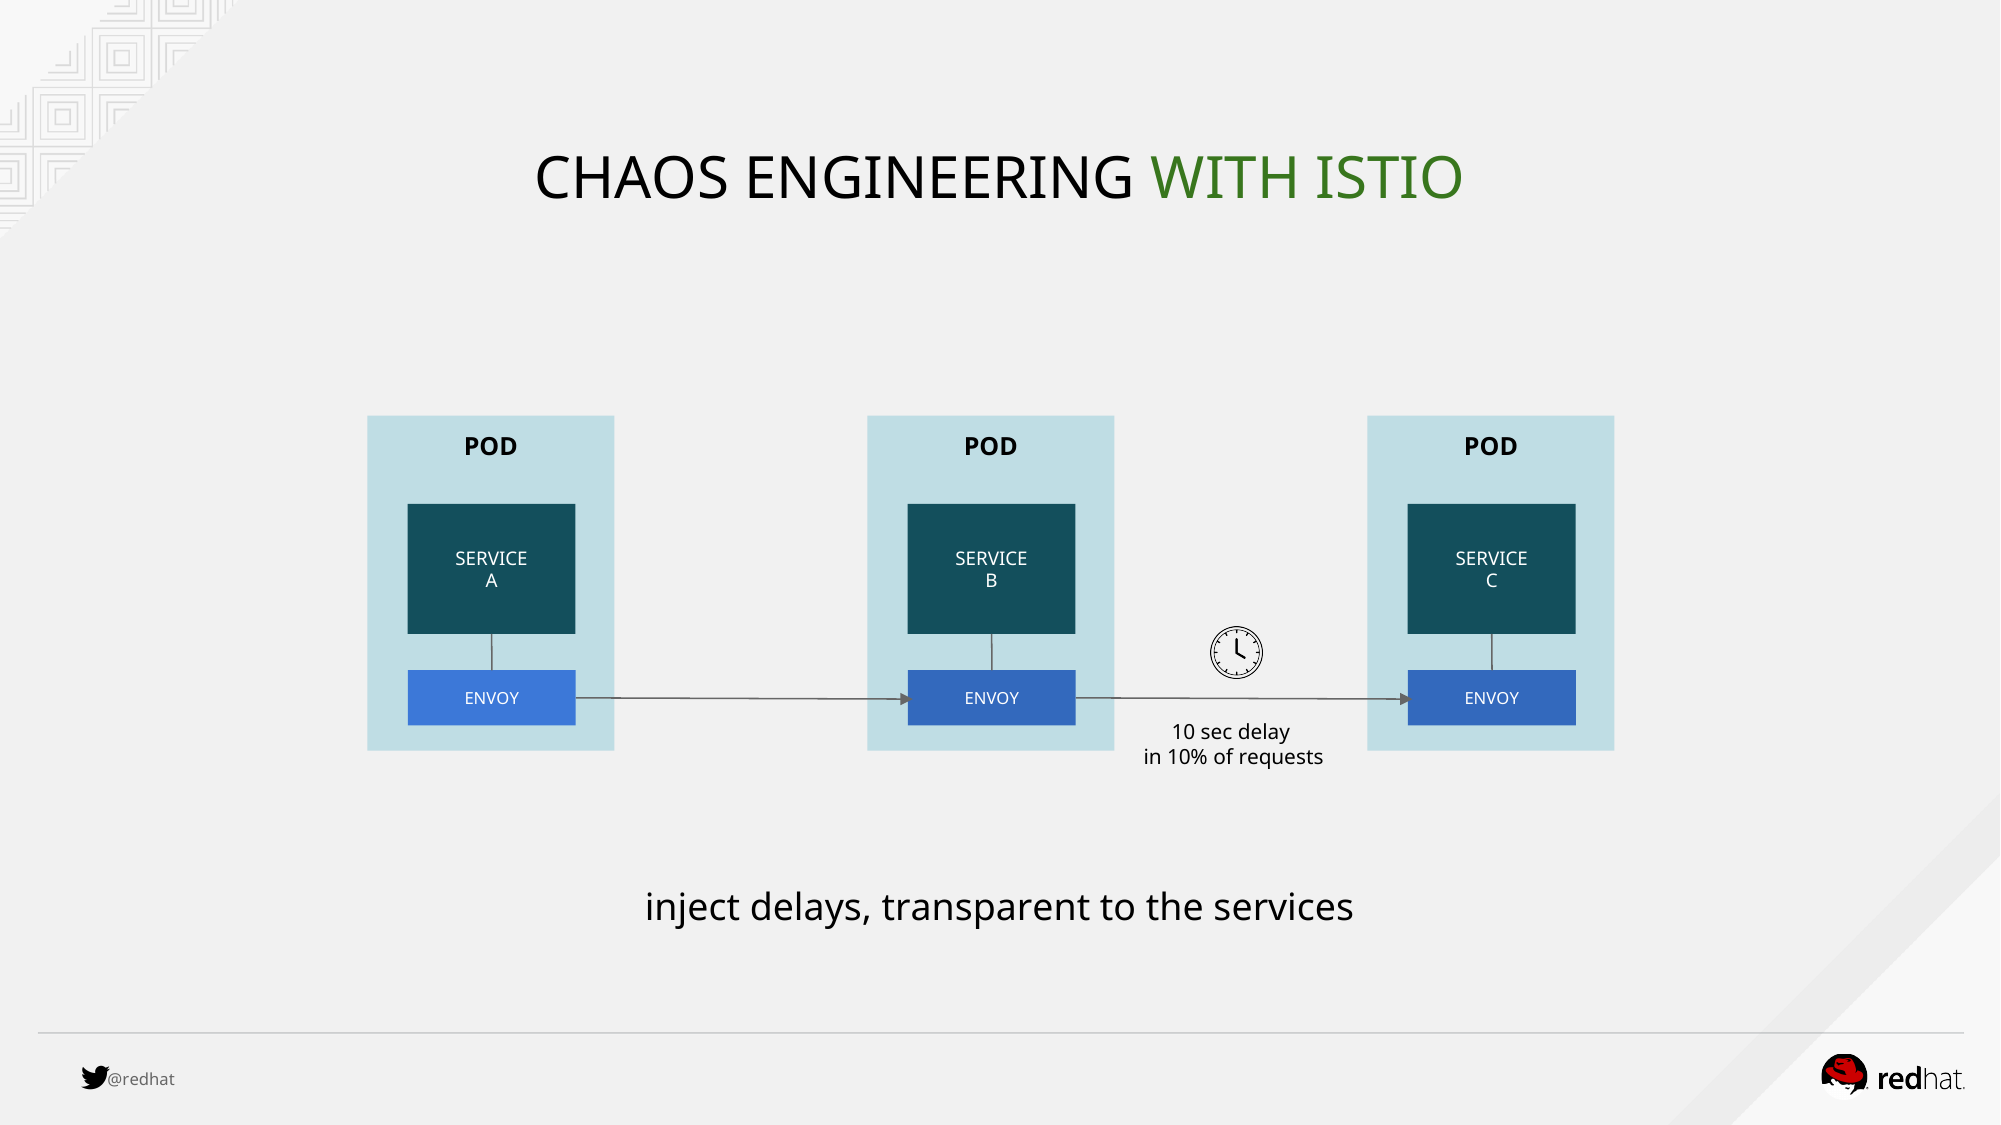

CHAOS ENGINEERING WITH ISTIO
POD
POD
POD
SERVICE
A
SERVICE
B
SERVICE
C
ENVOY
ENVOY
ENVOY
10 sec delay
in 10% of requests
inject delays, transparent to the services